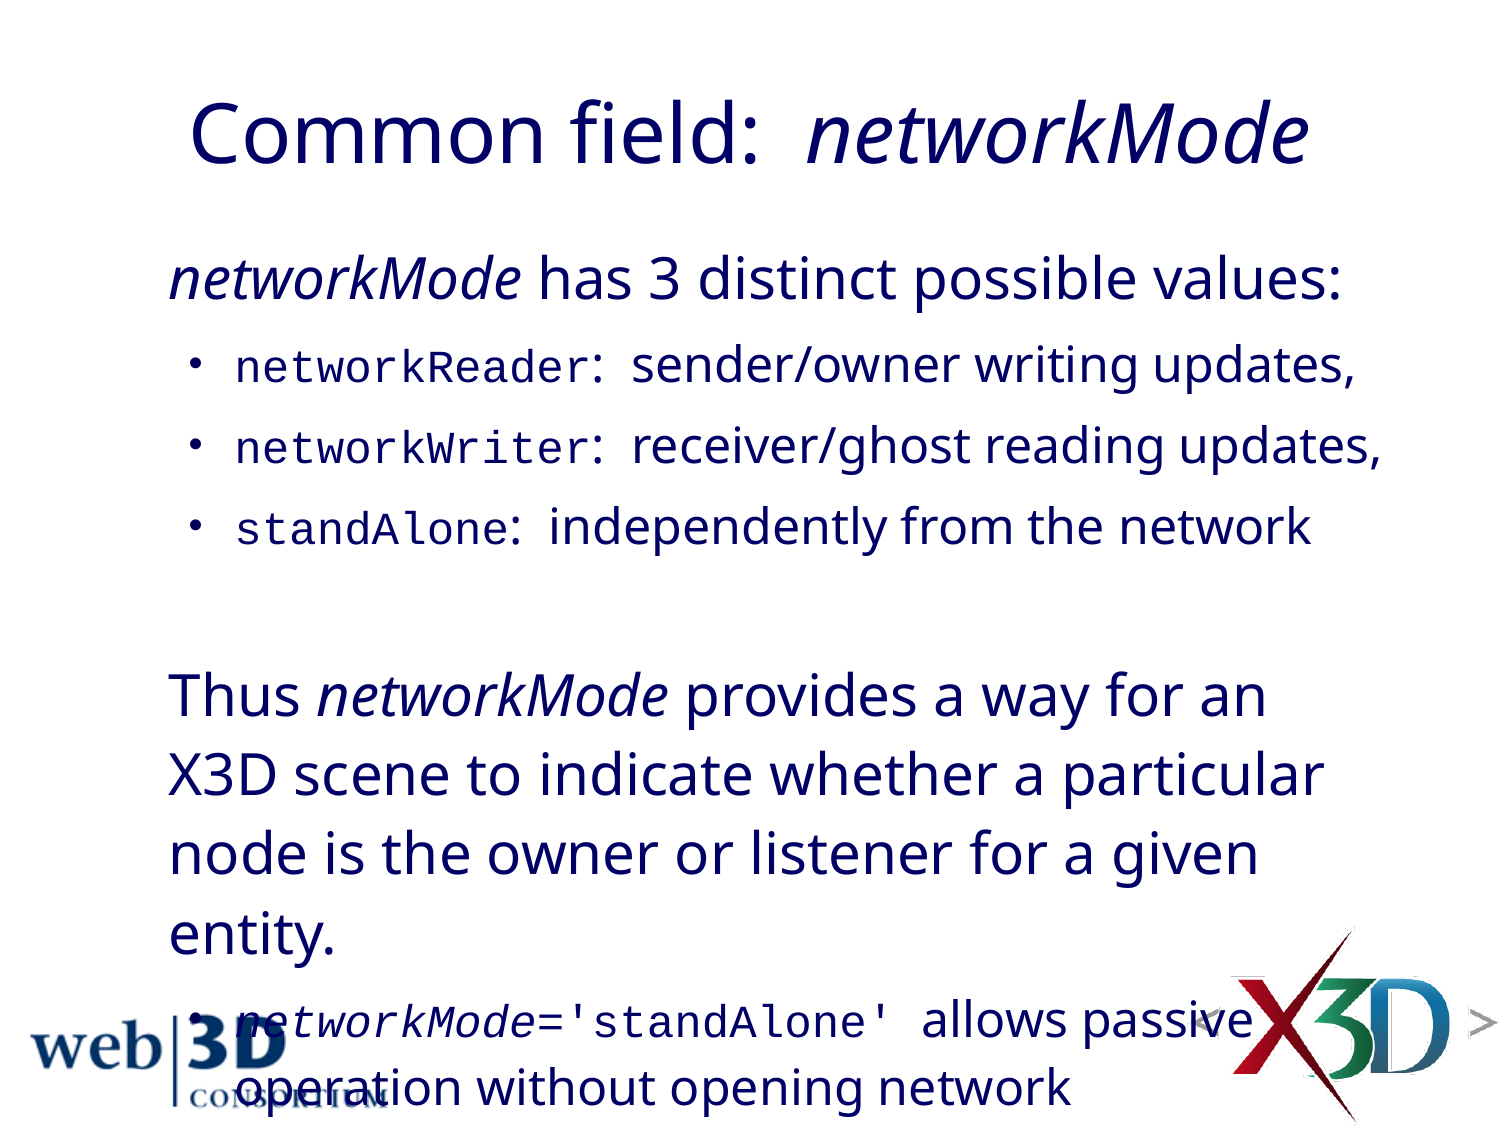

# Common field: networkMode
networkMode has 3 distinct possible values:
networkReader: sender/owner writing updates,
networkWriter: receiver/ghost reading updates,
standAlone: independently from the network
Thus networkMode provides a way for an X3D scene to indicate whether a particular node is the owner or listener for a given entity.
networkMode='standAlone' allows passive operation without opening network communications